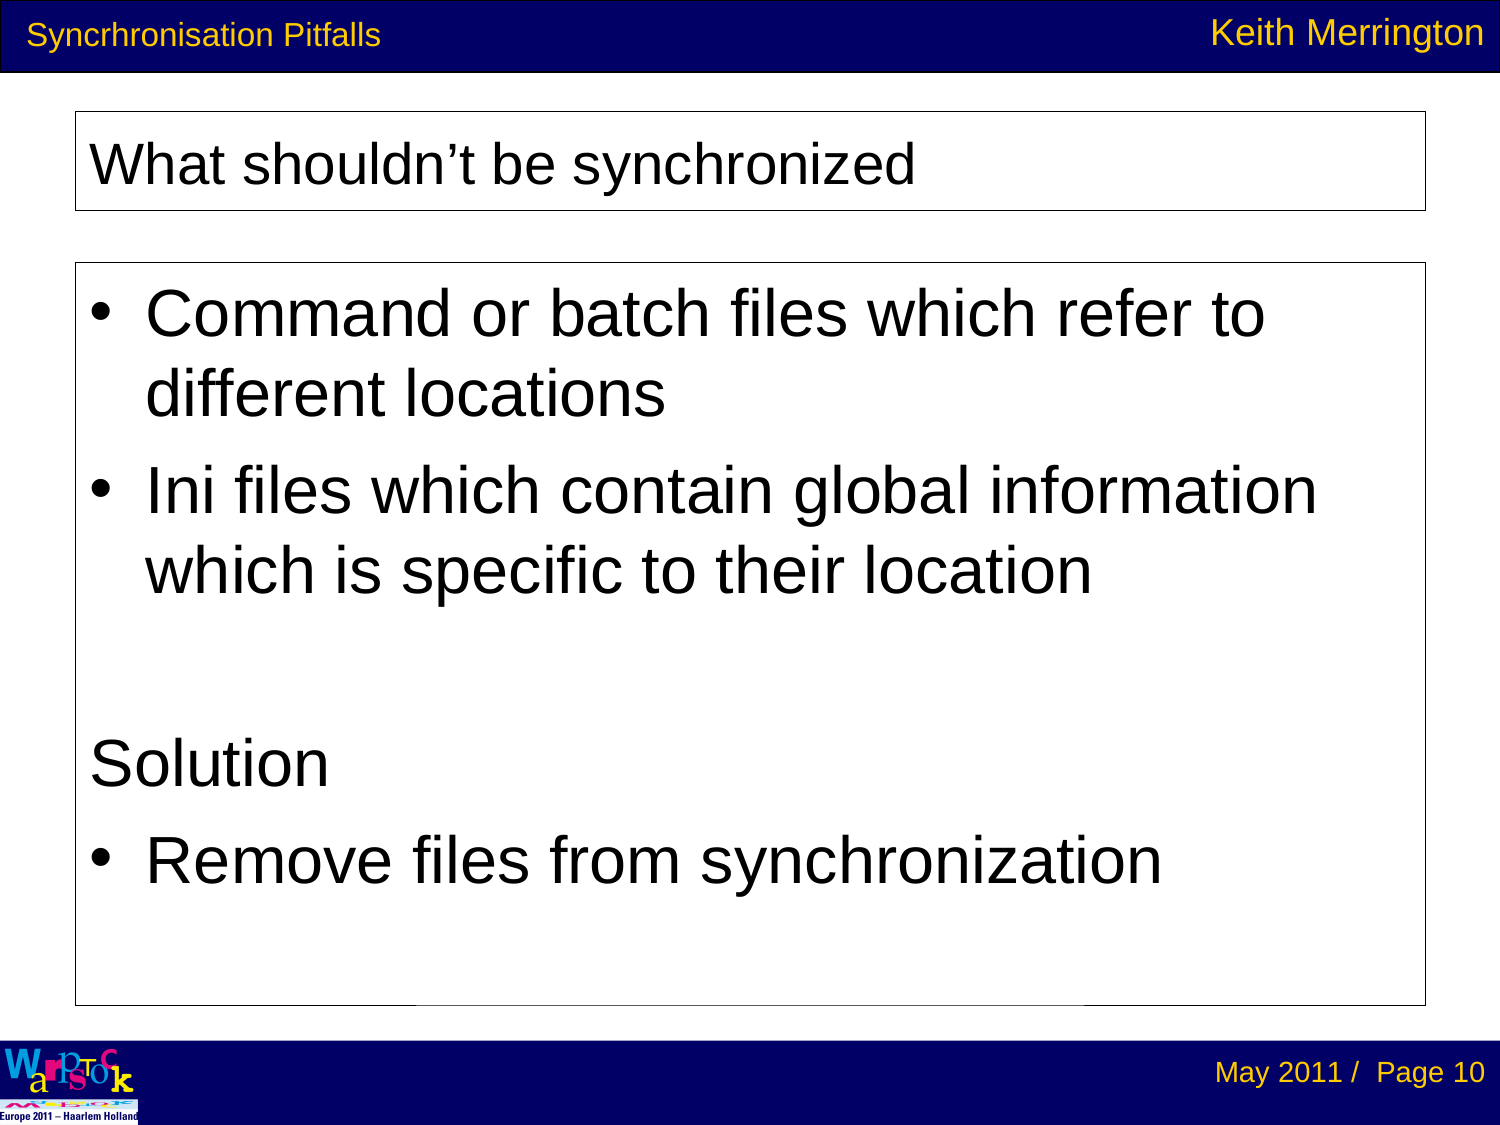

# What shouldn’t be synchronized
Command or batch files which refer to different locations
Ini files which contain global information which is specific to their location
Solution
Remove files from synchronization